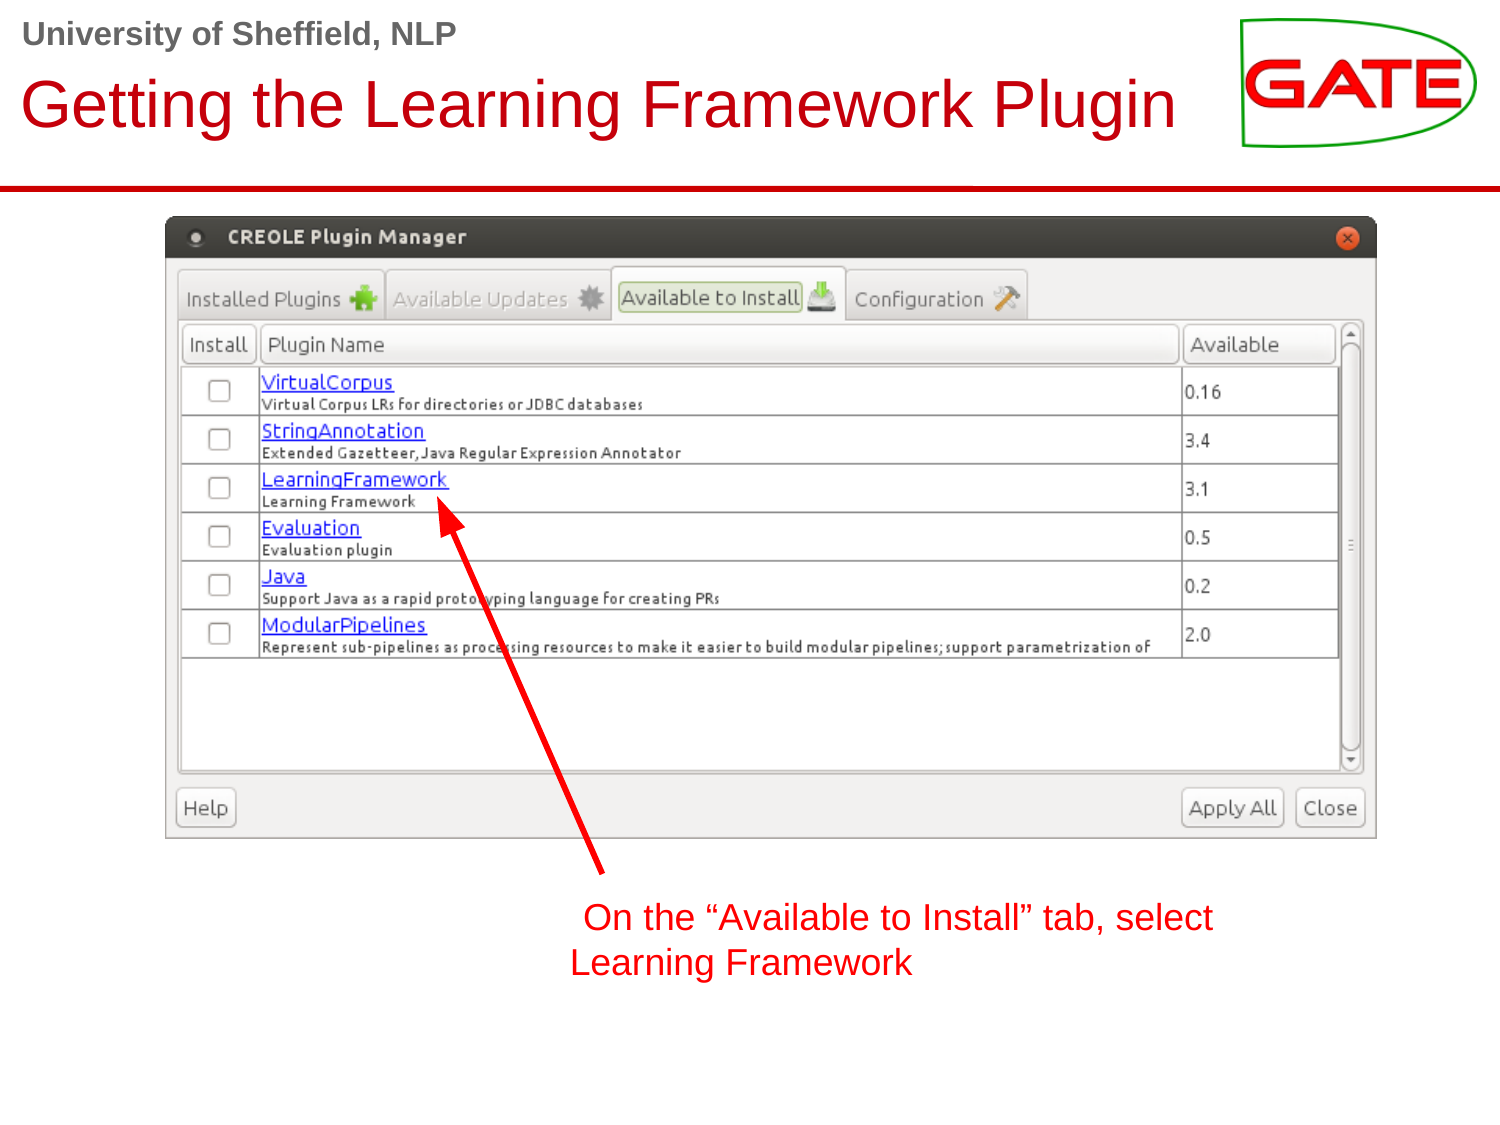

# Getting the Learning Framework Plugin
On the “Available to Install” tab, select Learning Framework